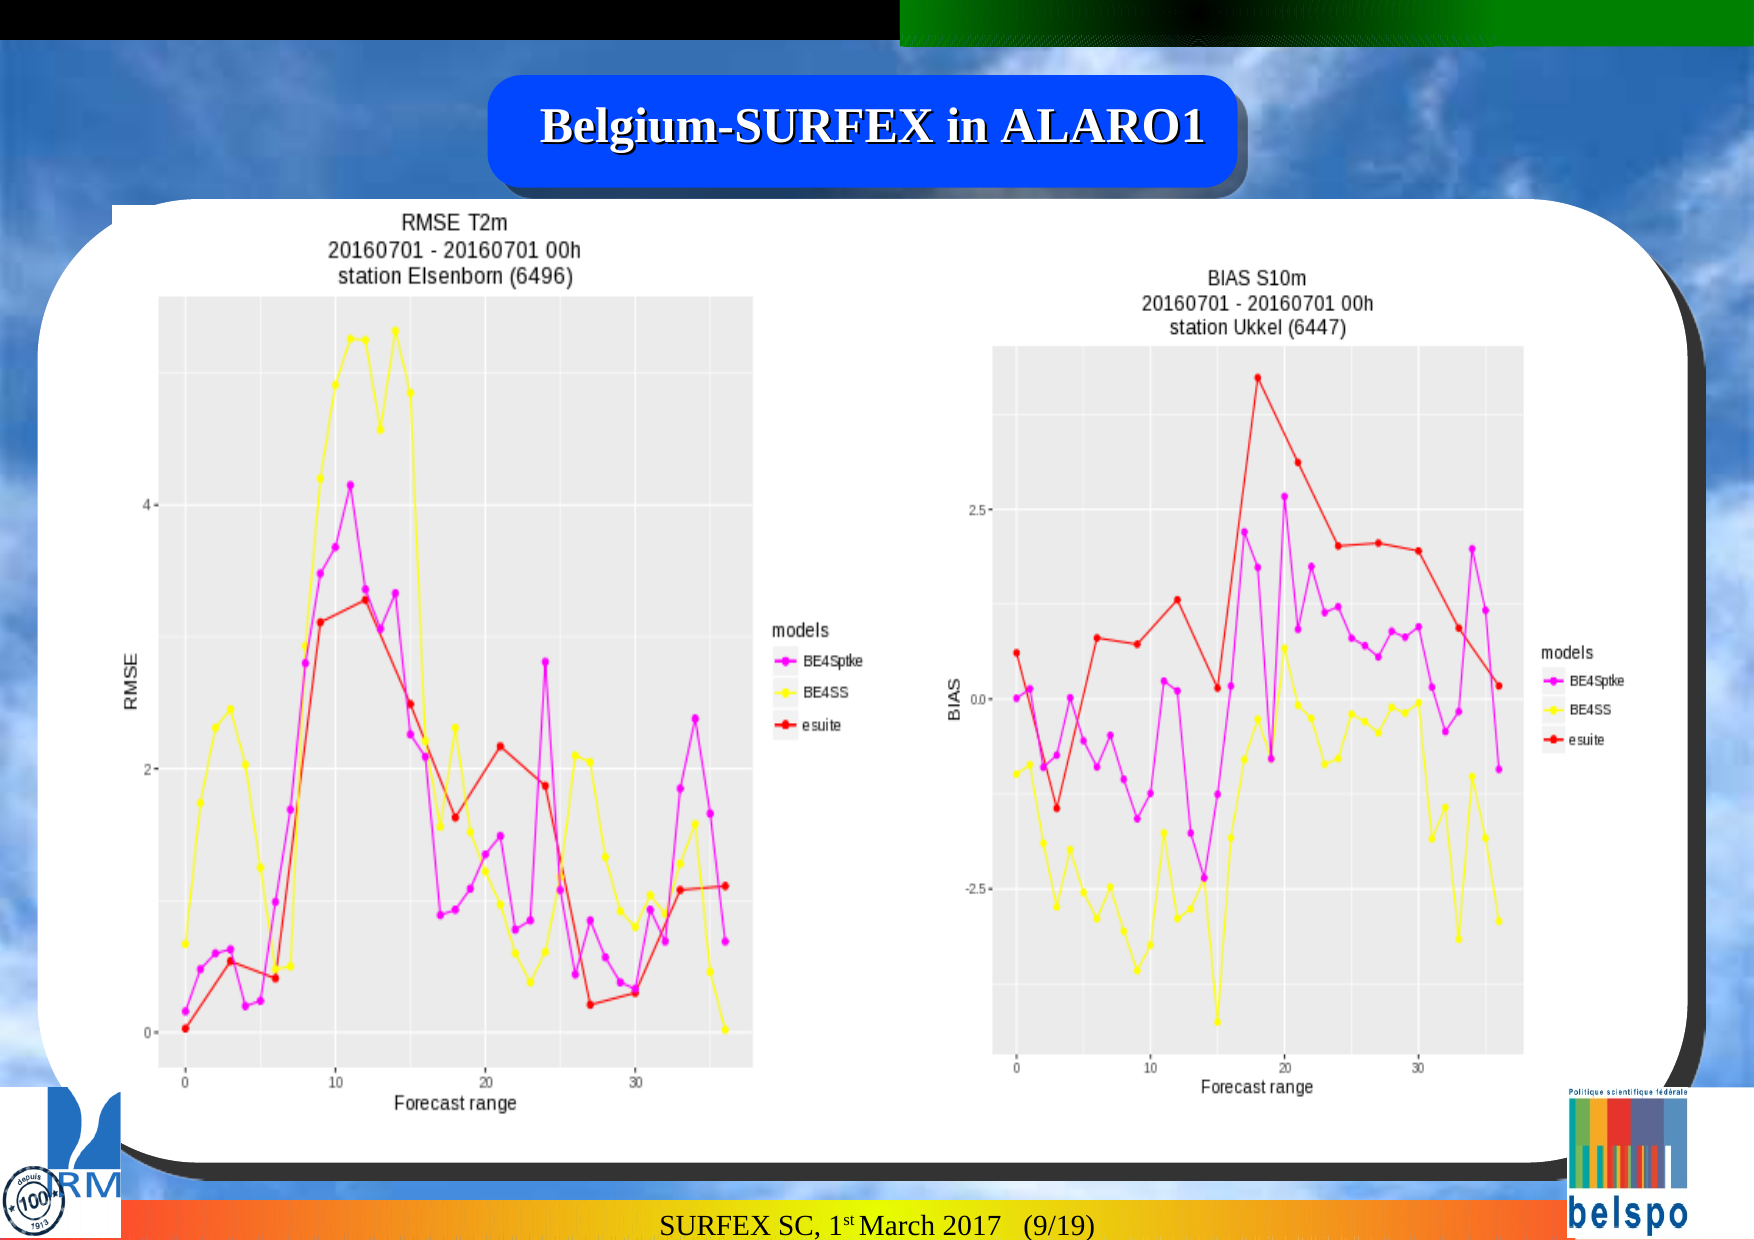

Belgium-SURFEX in ALARO1
SURFEX SC, 1st March 2017 (9/19)